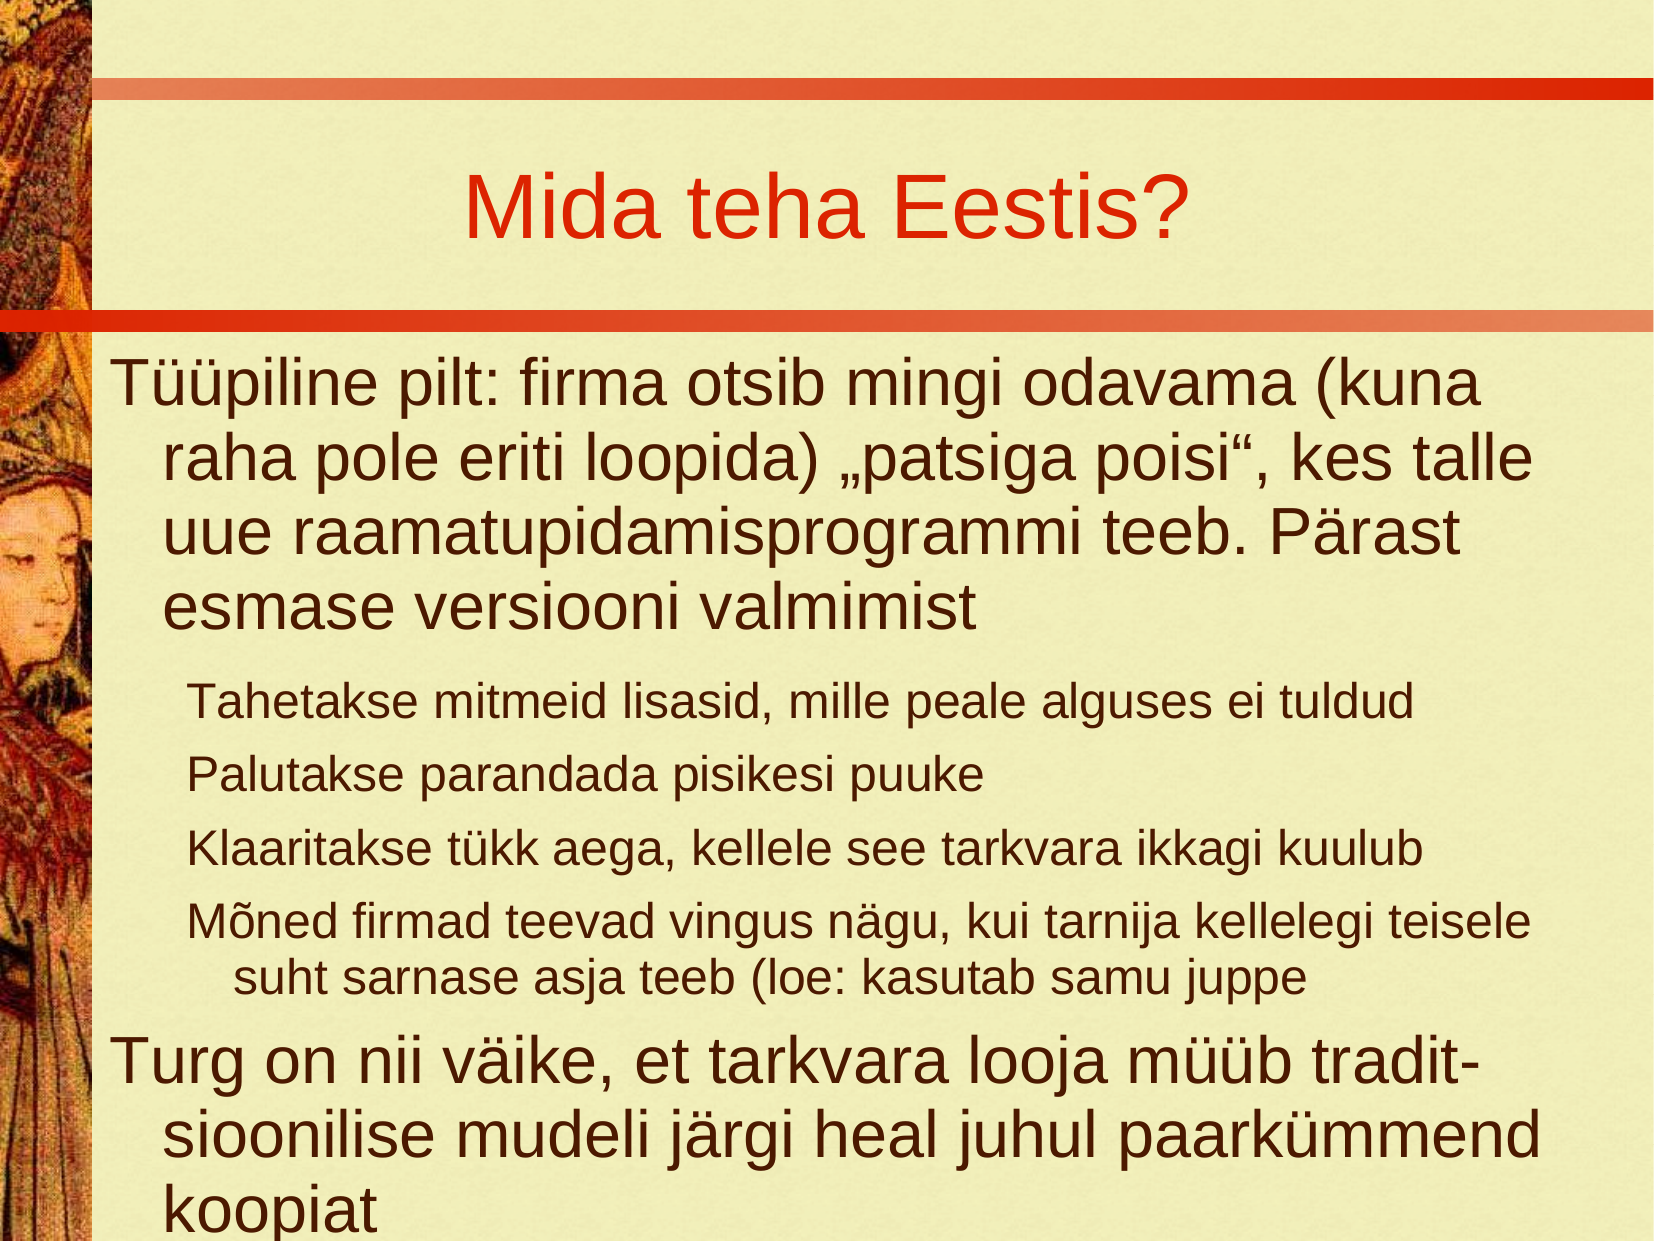

# Mida teha Eestis?
Tüüpiline pilt: firma otsib mingi odavama (kuna raha pole eriti loopida) „patsiga poisi“, kes talle uue raamatupidamisprogrammi teeb. Pärast esmase versiooni valmimist
Tahetakse mitmeid lisasid, mille peale alguses ei tuldud
Palutakse parandada pisikesi puuke
Klaaritakse tükk aega, kellele see tarkvara ikkagi kuulub
Mõned firmad teevad vingus nägu, kui tarnija kellelegi teisele suht sarnase asja teeb (loe: kasutab samu juppe
Turg on nii väike, et tarkvara looja müüb tradit-sioonilise mudeli järgi heal juhul paarkümmend koopiat